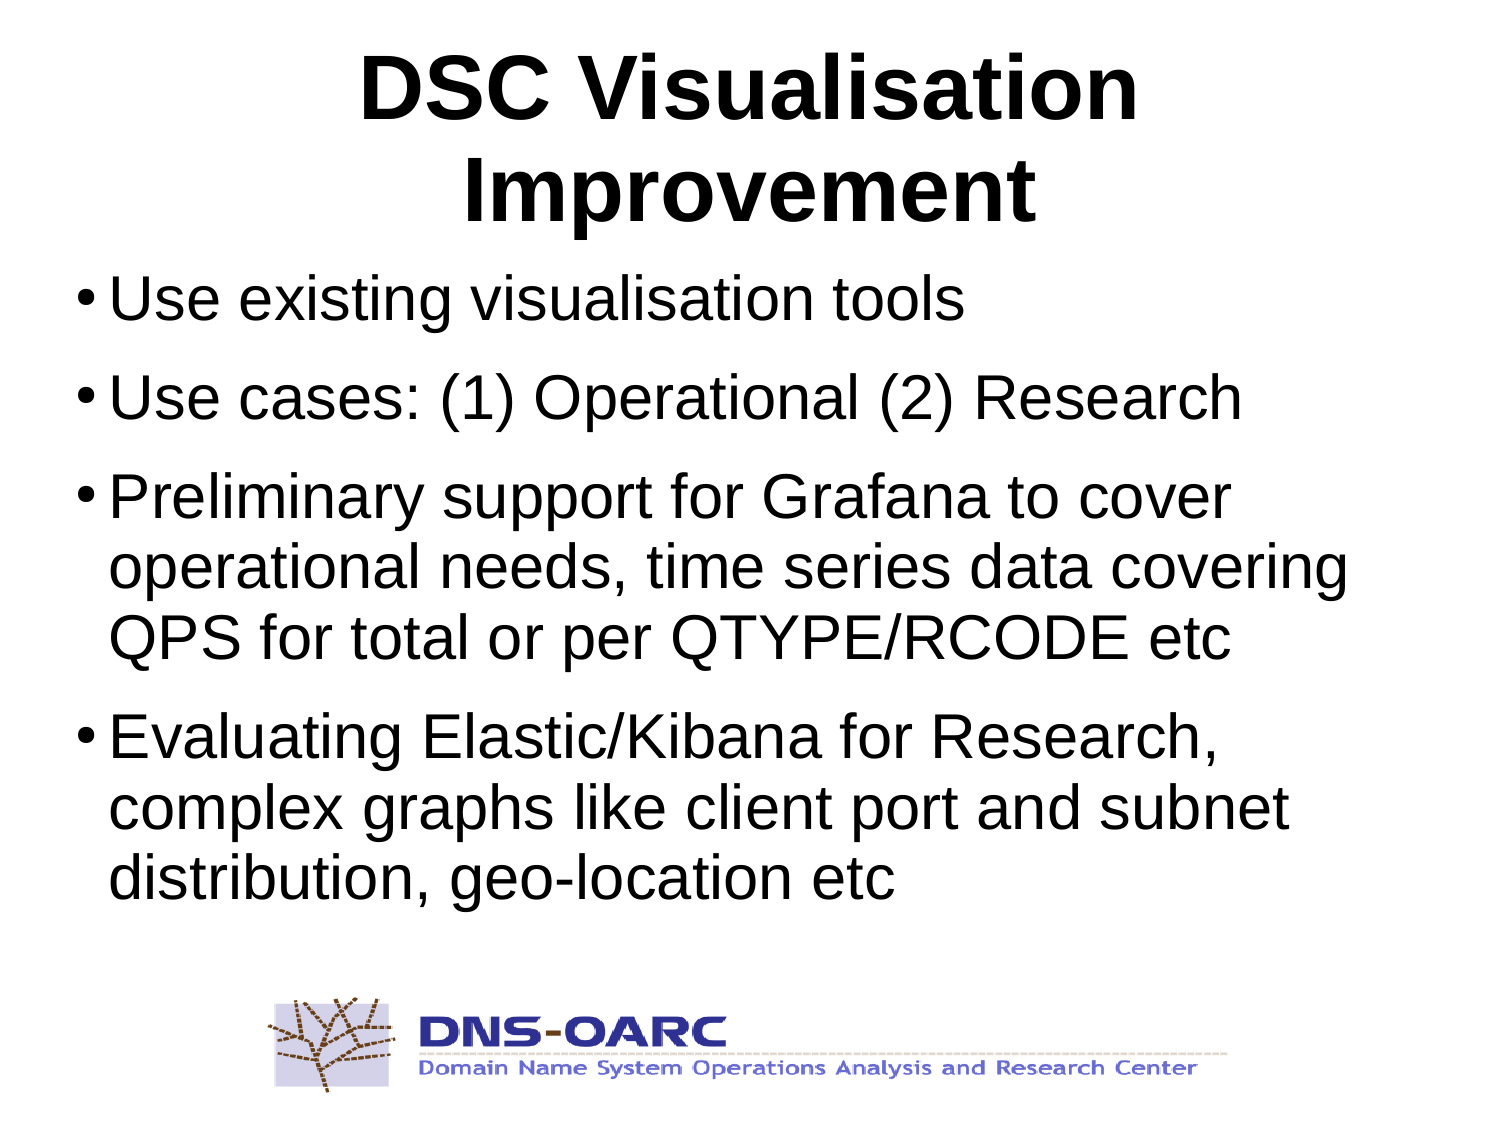

# DSC Visualisation Improvement
Use existing visualisation tools
Use cases: (1) Operational (2) Research
Preliminary support for Grafana to cover operational needs, time series data covering QPS for total or per QTYPE/RCODE etc
Evaluating Elastic/Kibana for Research, complex graphs like client port and subnet distribution, geo-location etc